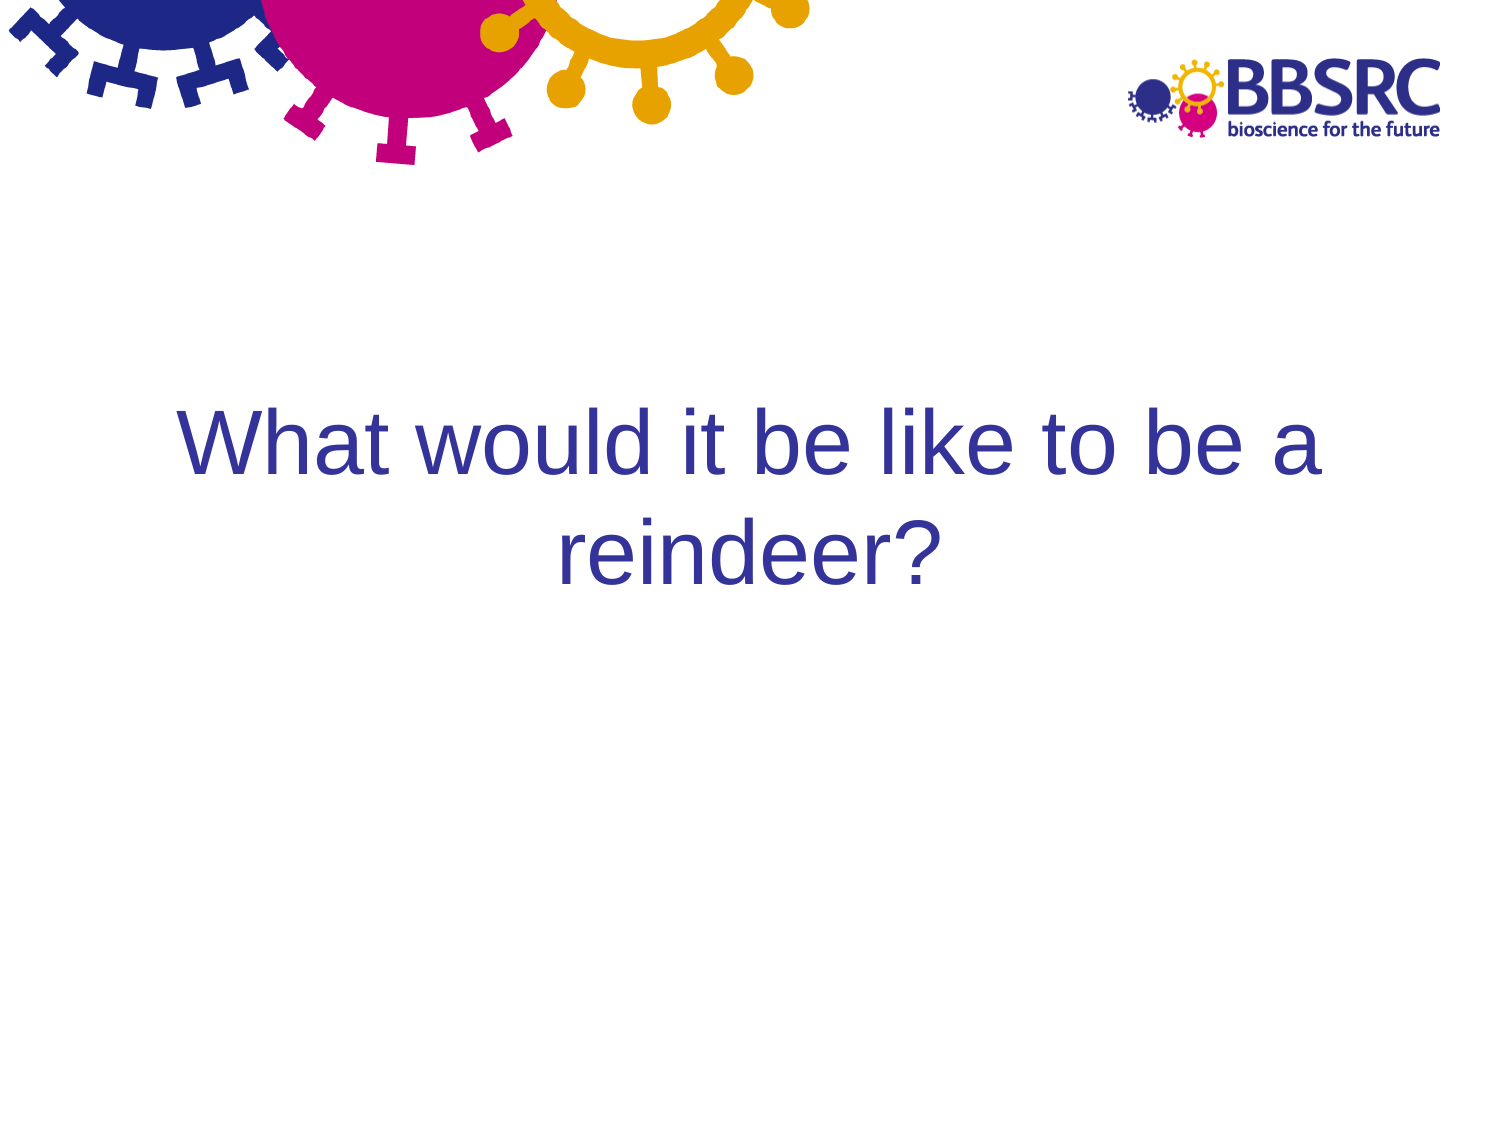

# What would it be like to be a reindeer?